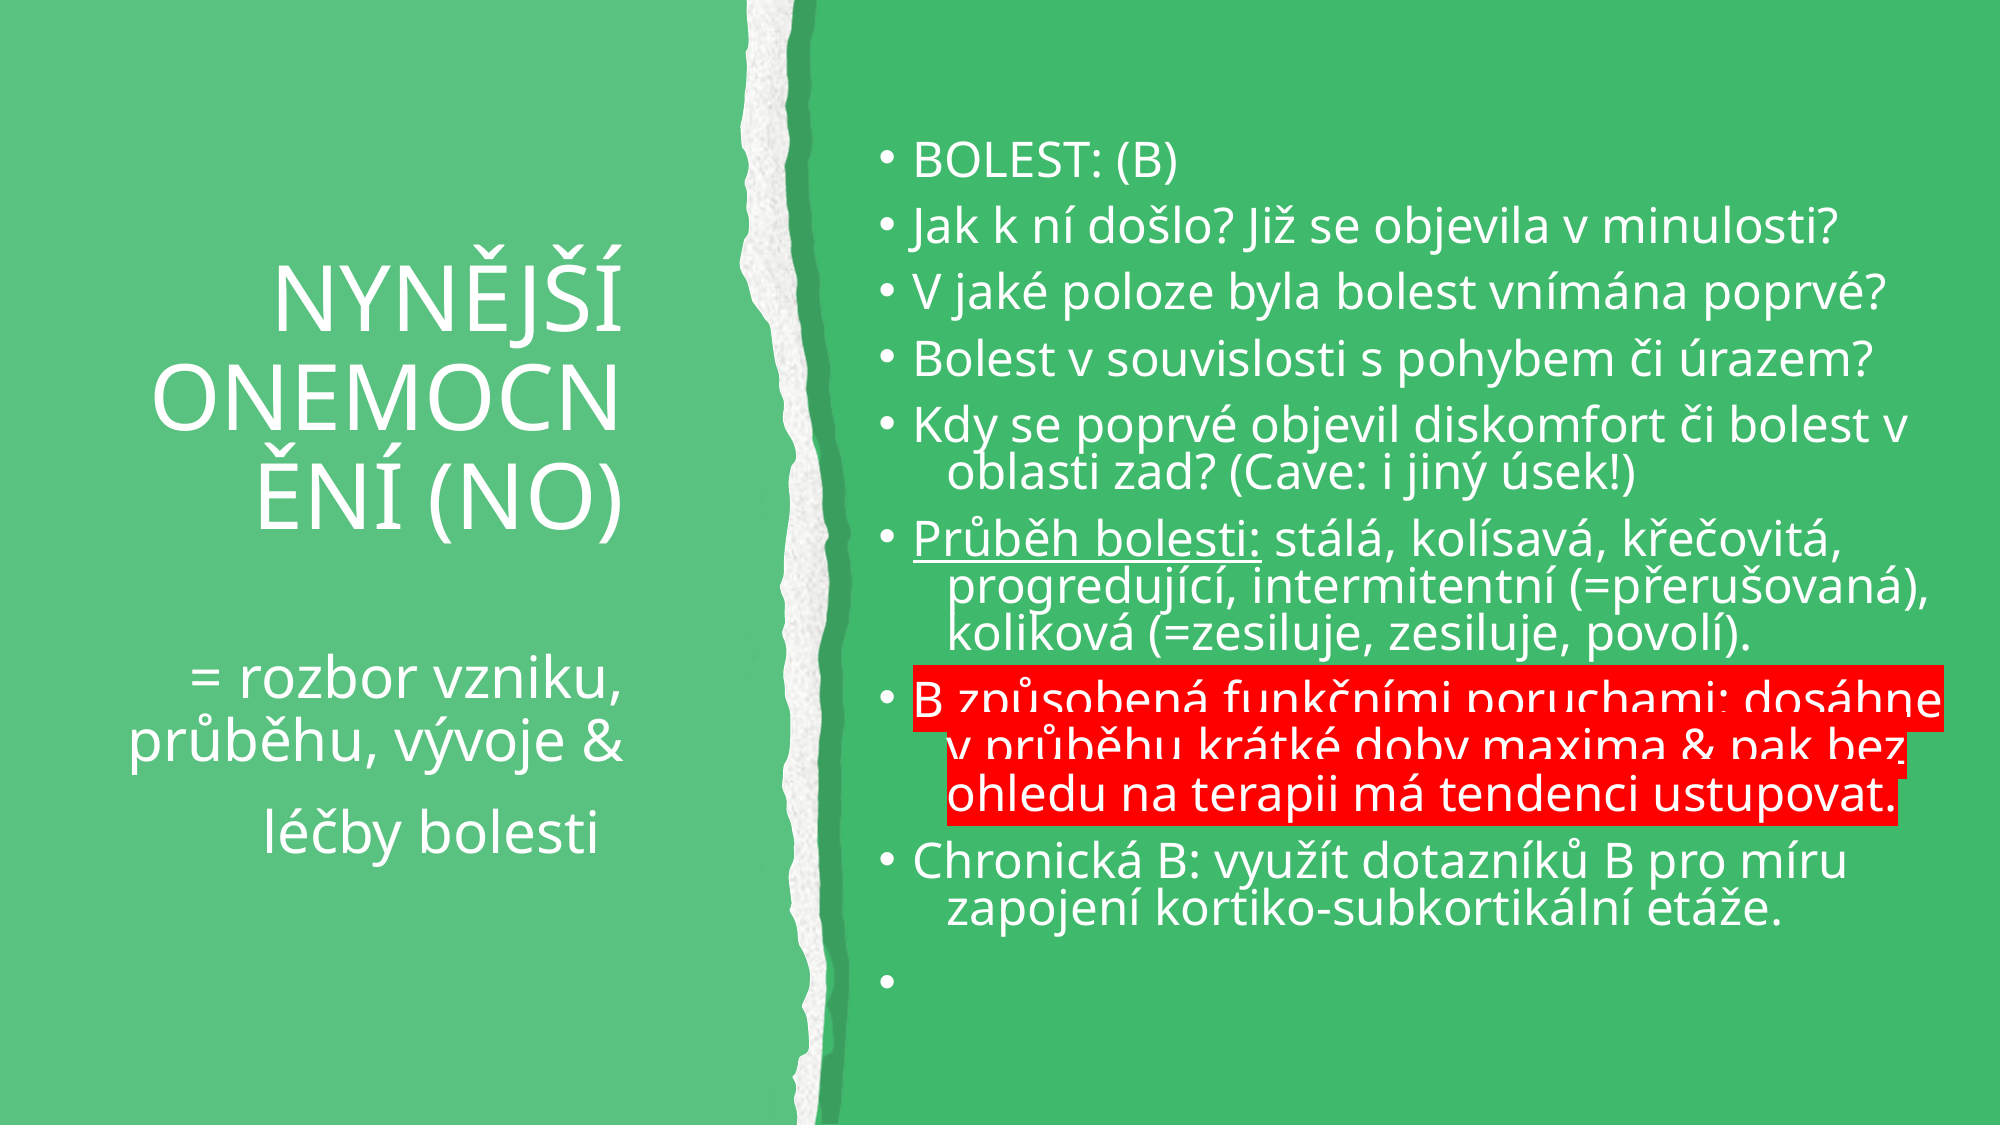

BOLEST: (B)
Jak k ní došlo? Již se objevila v minulosti?
V jaké poloze byla bolest vnímána poprvé?
Bolest v souvislosti s pohybem či úrazem?
Kdy se poprvé objevil diskomfort či bolest v oblasti zad? (Cave: i jiný úsek!)
Průběh bolesti: stálá, kolísavá, křečovitá, progredující, intermitentní (=přerušovaná), koliková (=zesiluje, zesiluje, povolí).
B způsobená funkčními poruchami: dosáhne v průběhu krátké doby maxima & pak bez ohledu na terapii má tendenci ustupovat.
Chronická B: využít dotazníků B pro míru zapojení kortiko-subkortikální etáže.
# NYNĚJŠÍ ONEMOCNĚNÍ (NO) = rozbor vzniku, průběhu, vývoje & léčby bolesti